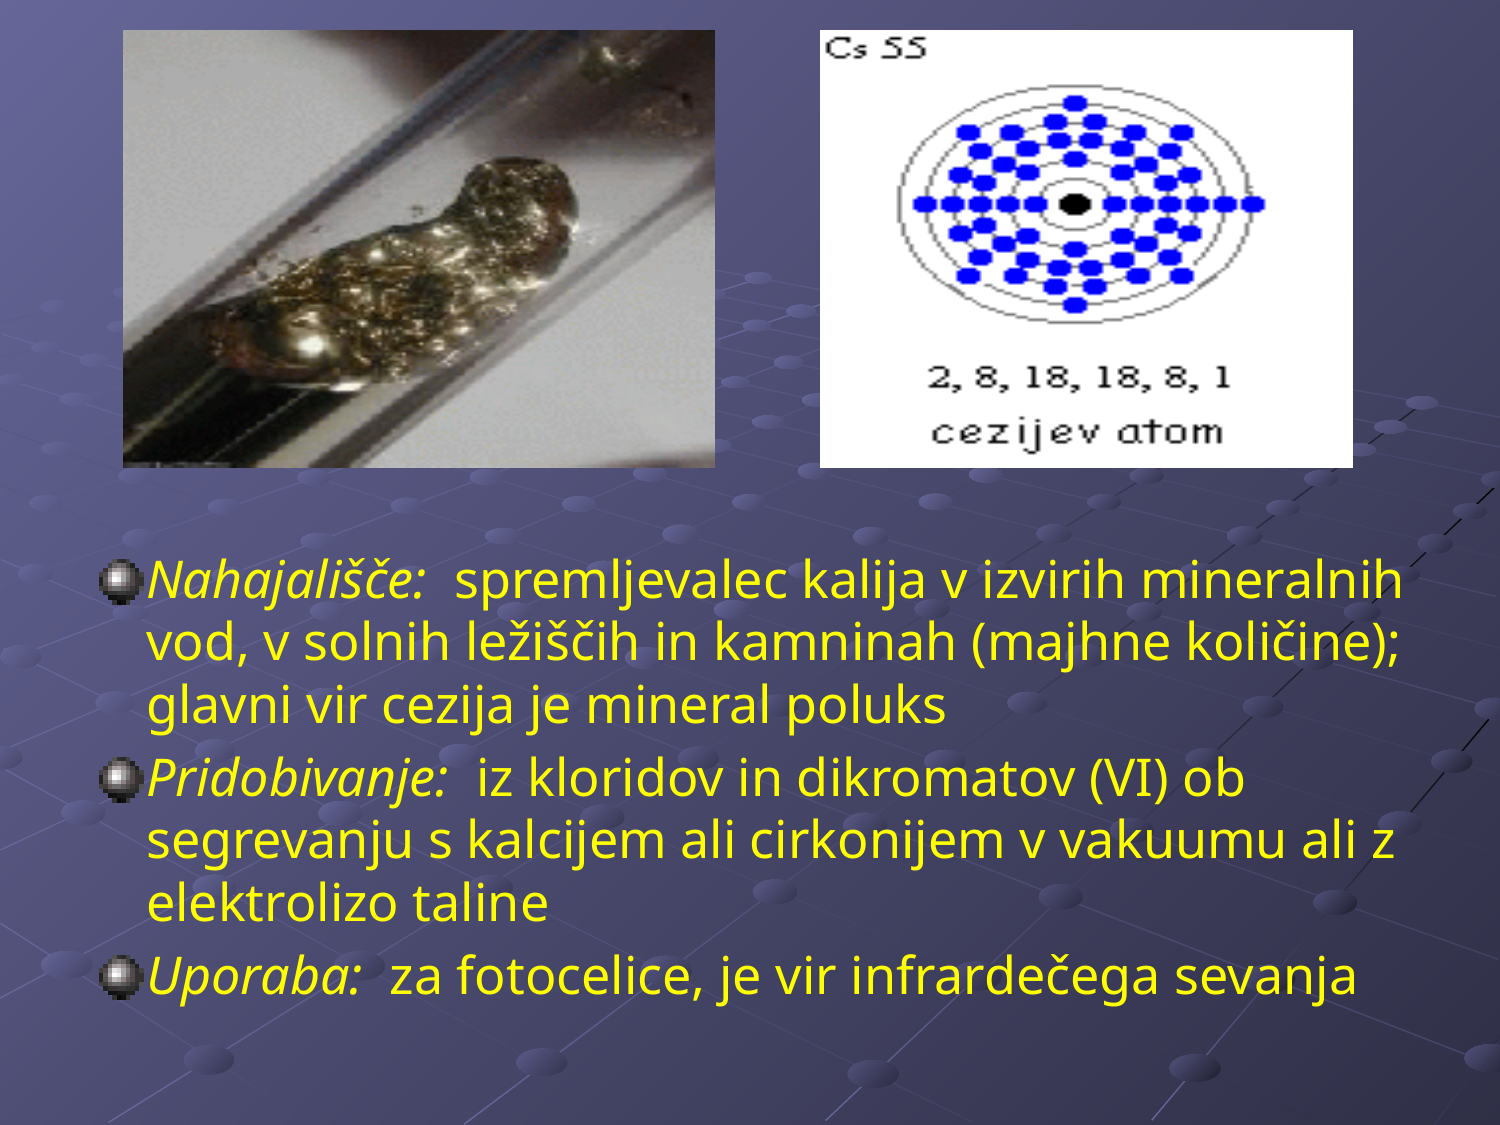

# Nahajališče: spremljevalec kalija v izvirih mineralnih vod, v solnih ležiščih in kamninah (majhne količine); glavni vir cezija je mineral poluks
Pridobivanje: iz kloridov in dikromatov (VI) ob segrevanju s kalcijem ali cirkonijem v vakuumu ali z elektrolizo taline
Uporaba: za fotocelice, je vir infrardečega sevanja